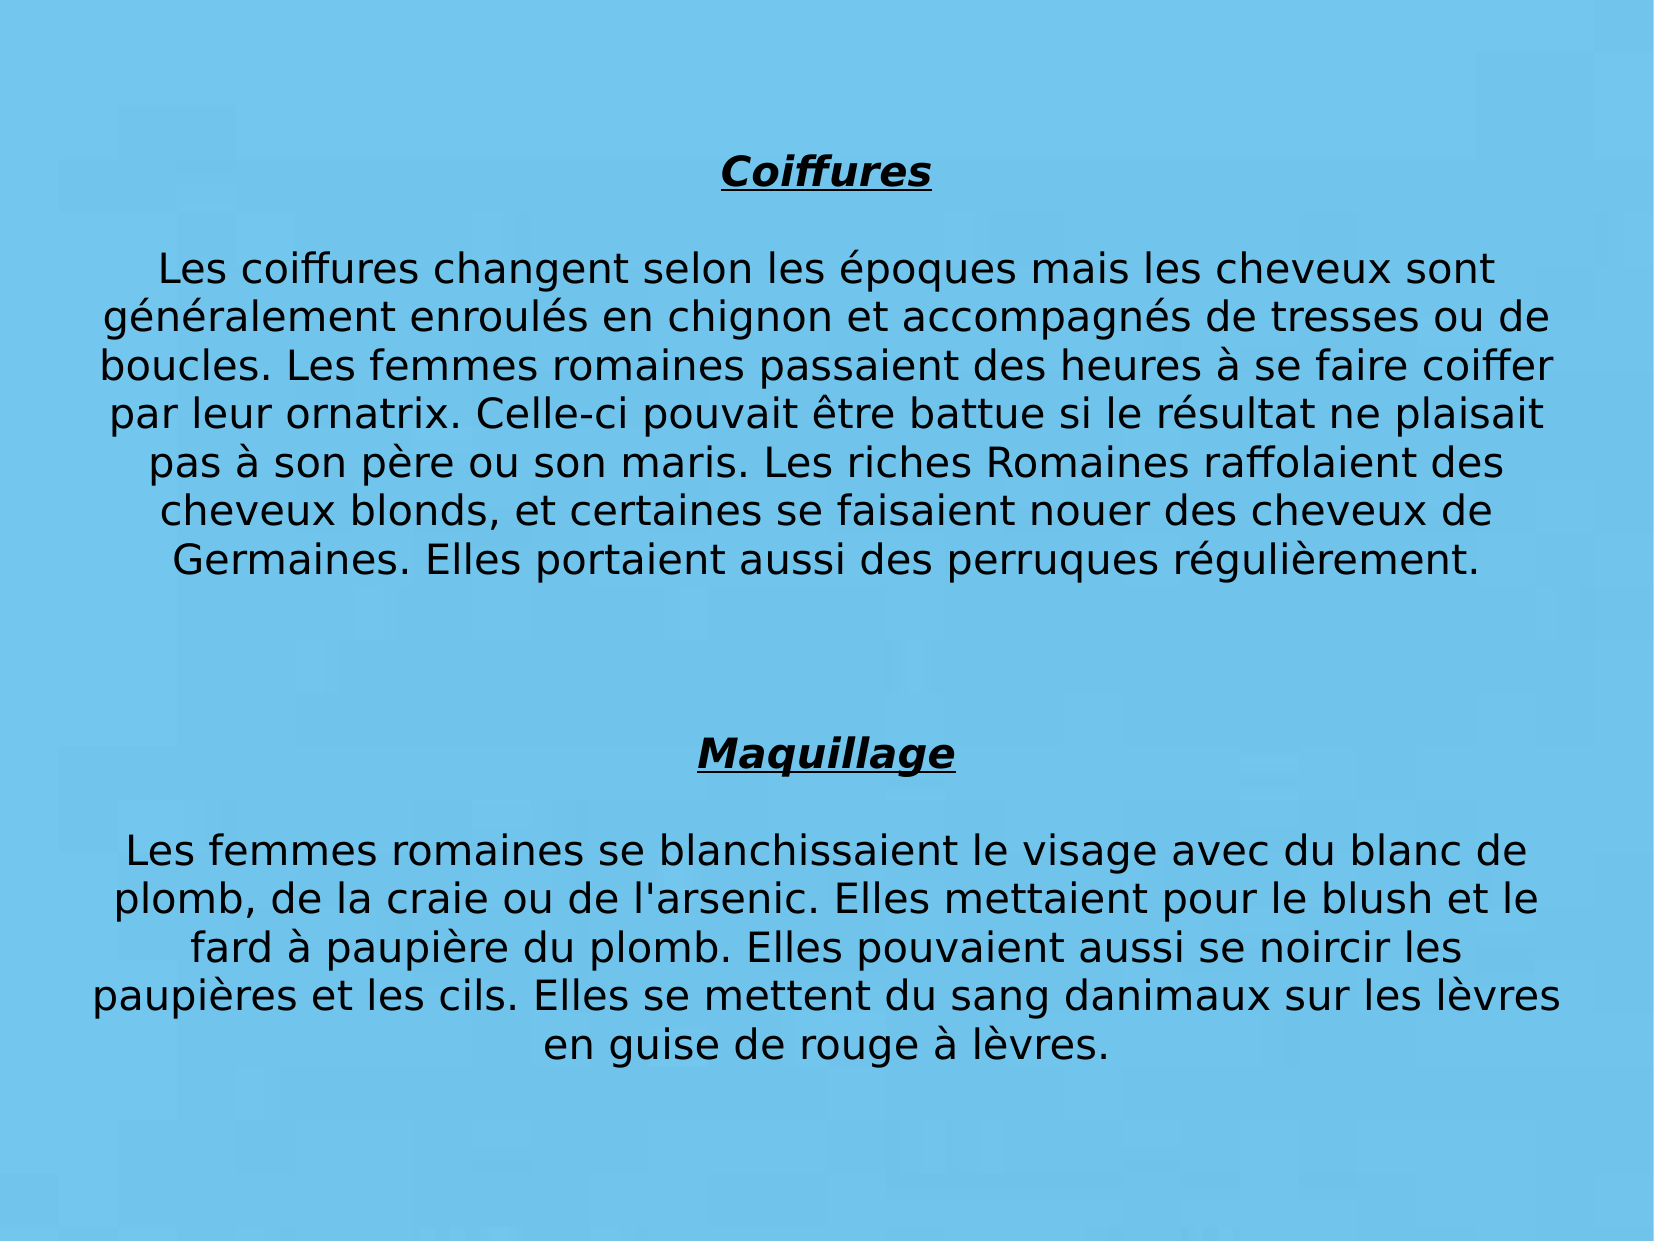

# Coiffures
Les coiffures changent selon les époques mais les cheveux sont généralement enroulés en chignon et accompagnés de tresses ou de boucles. Les femmes romaines passaient des heures à se faire coiffer par leur ornatrix. Celle-ci pouvait être battue si le résultat ne plaisait pas à son père ou son maris. Les riches Romaines raffolaient des cheveux blonds, et certaines se faisaient nouer des cheveux de Germaines. Elles portaient aussi des perruques régulièrement.
Maquillage
Les femmes romaines se blanchissaient le visage avec du blanc de plomb, de la craie ou de l'arsenic. Elles mettaient pour le blush et le fard à paupière du plomb. Elles pouvaient aussi se noircir les paupières et les cils. Elles se mettent du sang danimaux sur les lèvres en guise de rouge à lèvres.